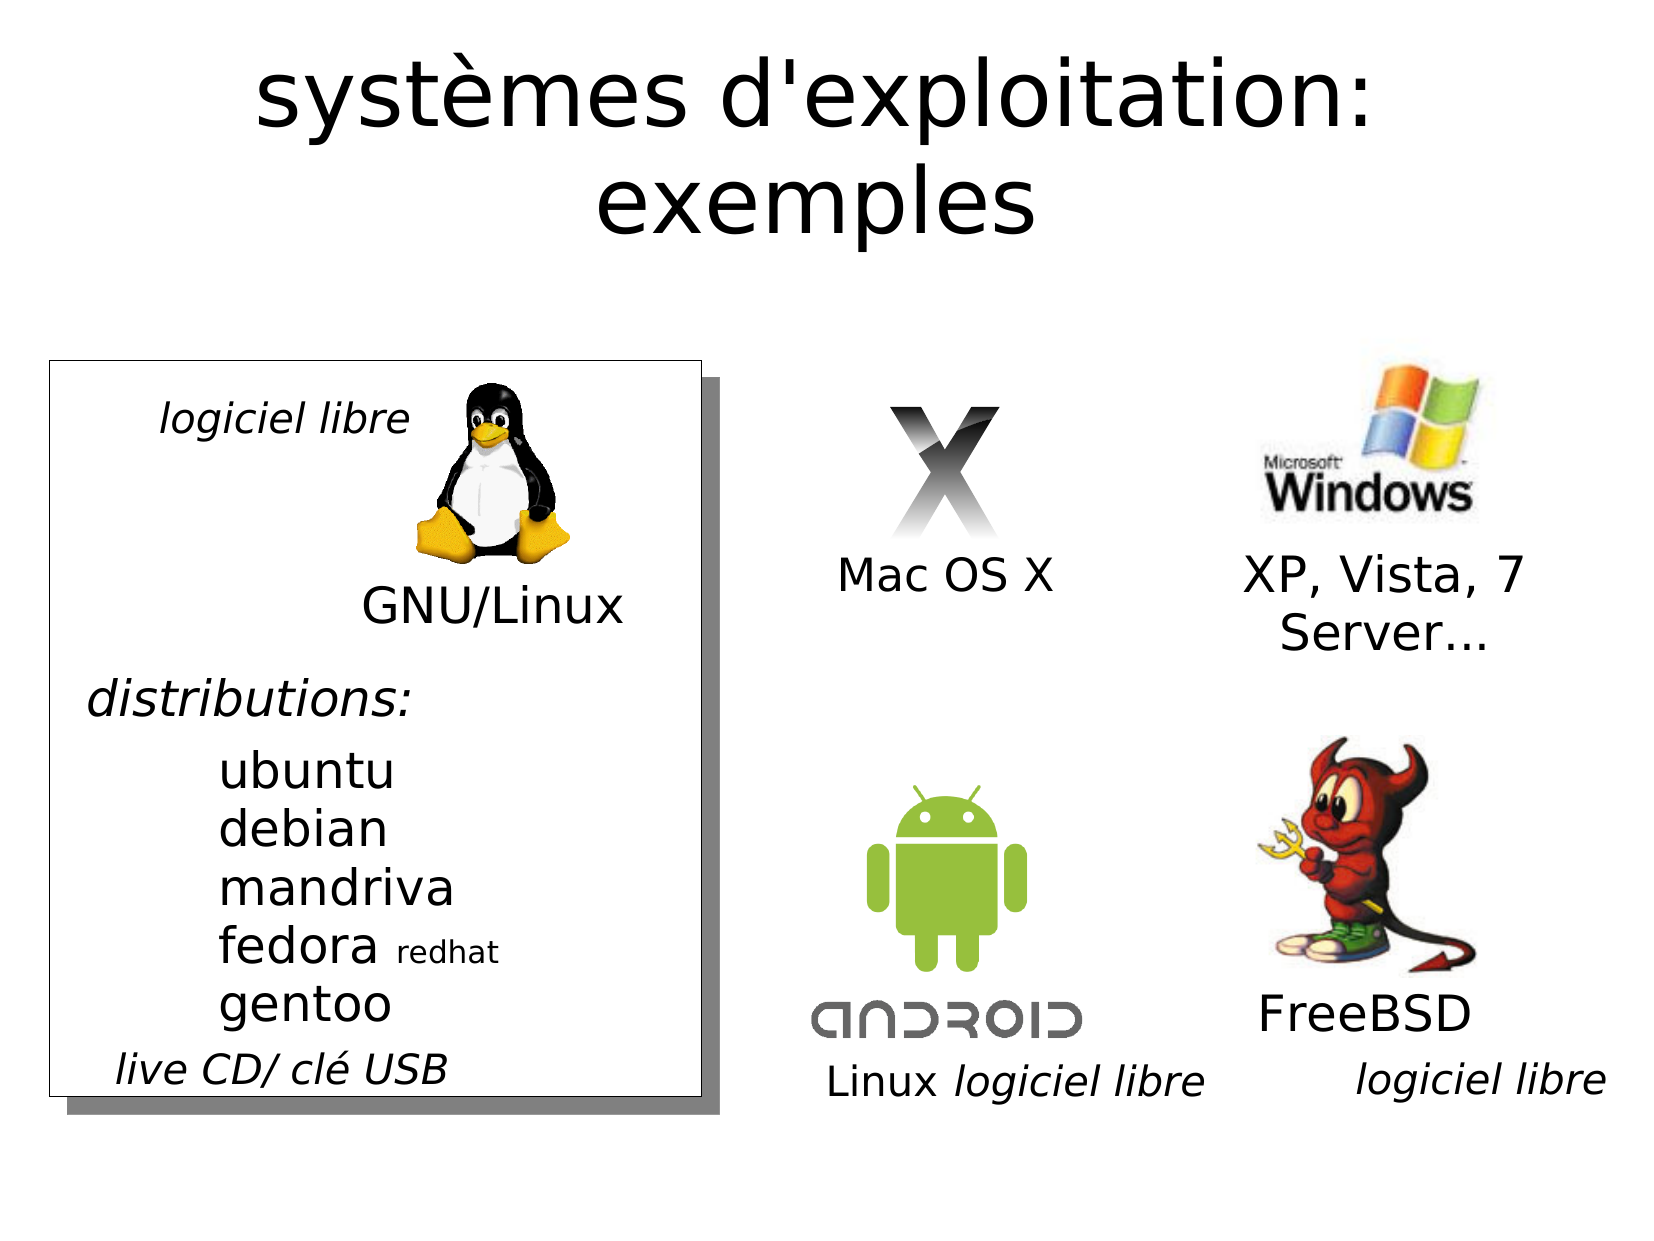

# systèmes d'exploitation: exemples
GNU/Linux
logiciel libre
XP, Vista, 7
Server...
Mac OS X
distributions:
FreeBSD
ubuntu
debian
mandriva
fedora redhat
gentoo
live CD/ clé USB
logiciel libre
Linux
logiciel libre